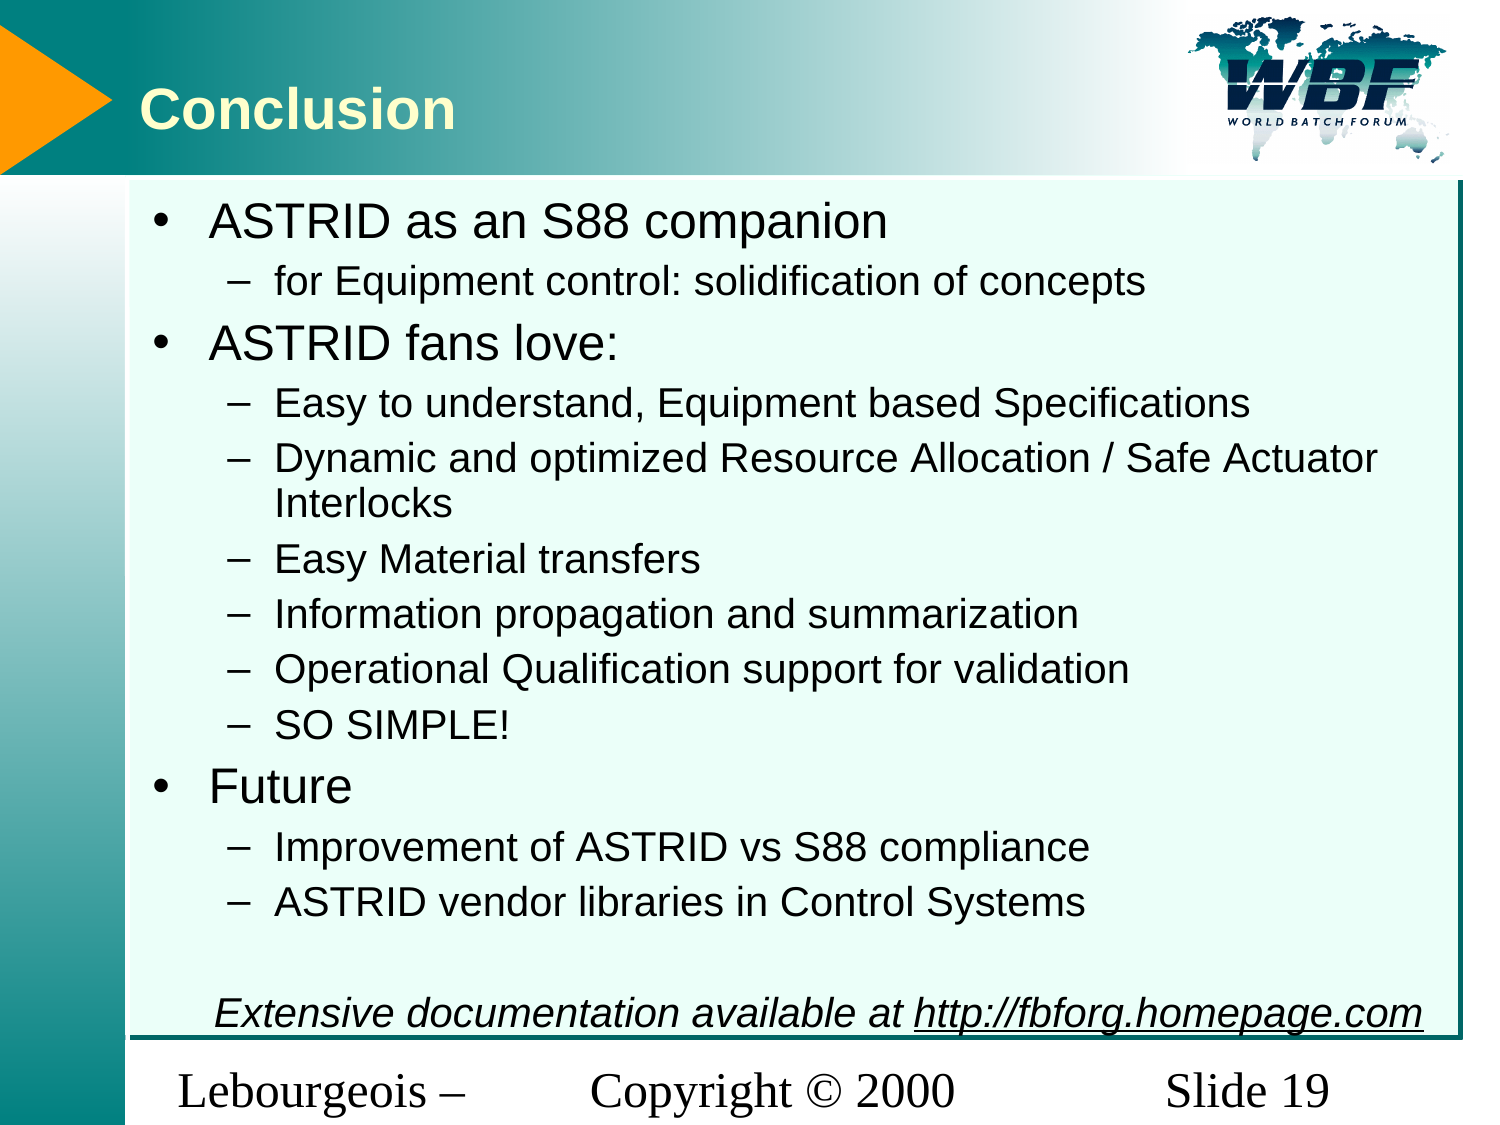

# Conclusion
ASTRID as an S88 companion
for Equipment control: solidification of concepts
ASTRID fans love:
Easy to understand, Equipment based Specifications
Dynamic and optimized Resource Allocation / Safe Actuator Interlocks
Easy Material transfers
Information propagation and summarization
Operational Qualification support for validation
SO SIMPLE!
Future
Improvement of ASTRID vs S88 compliance
ASTRID vendor libraries in Control Systems
Extensive documentation available at http://fbforg.homepage.com
19